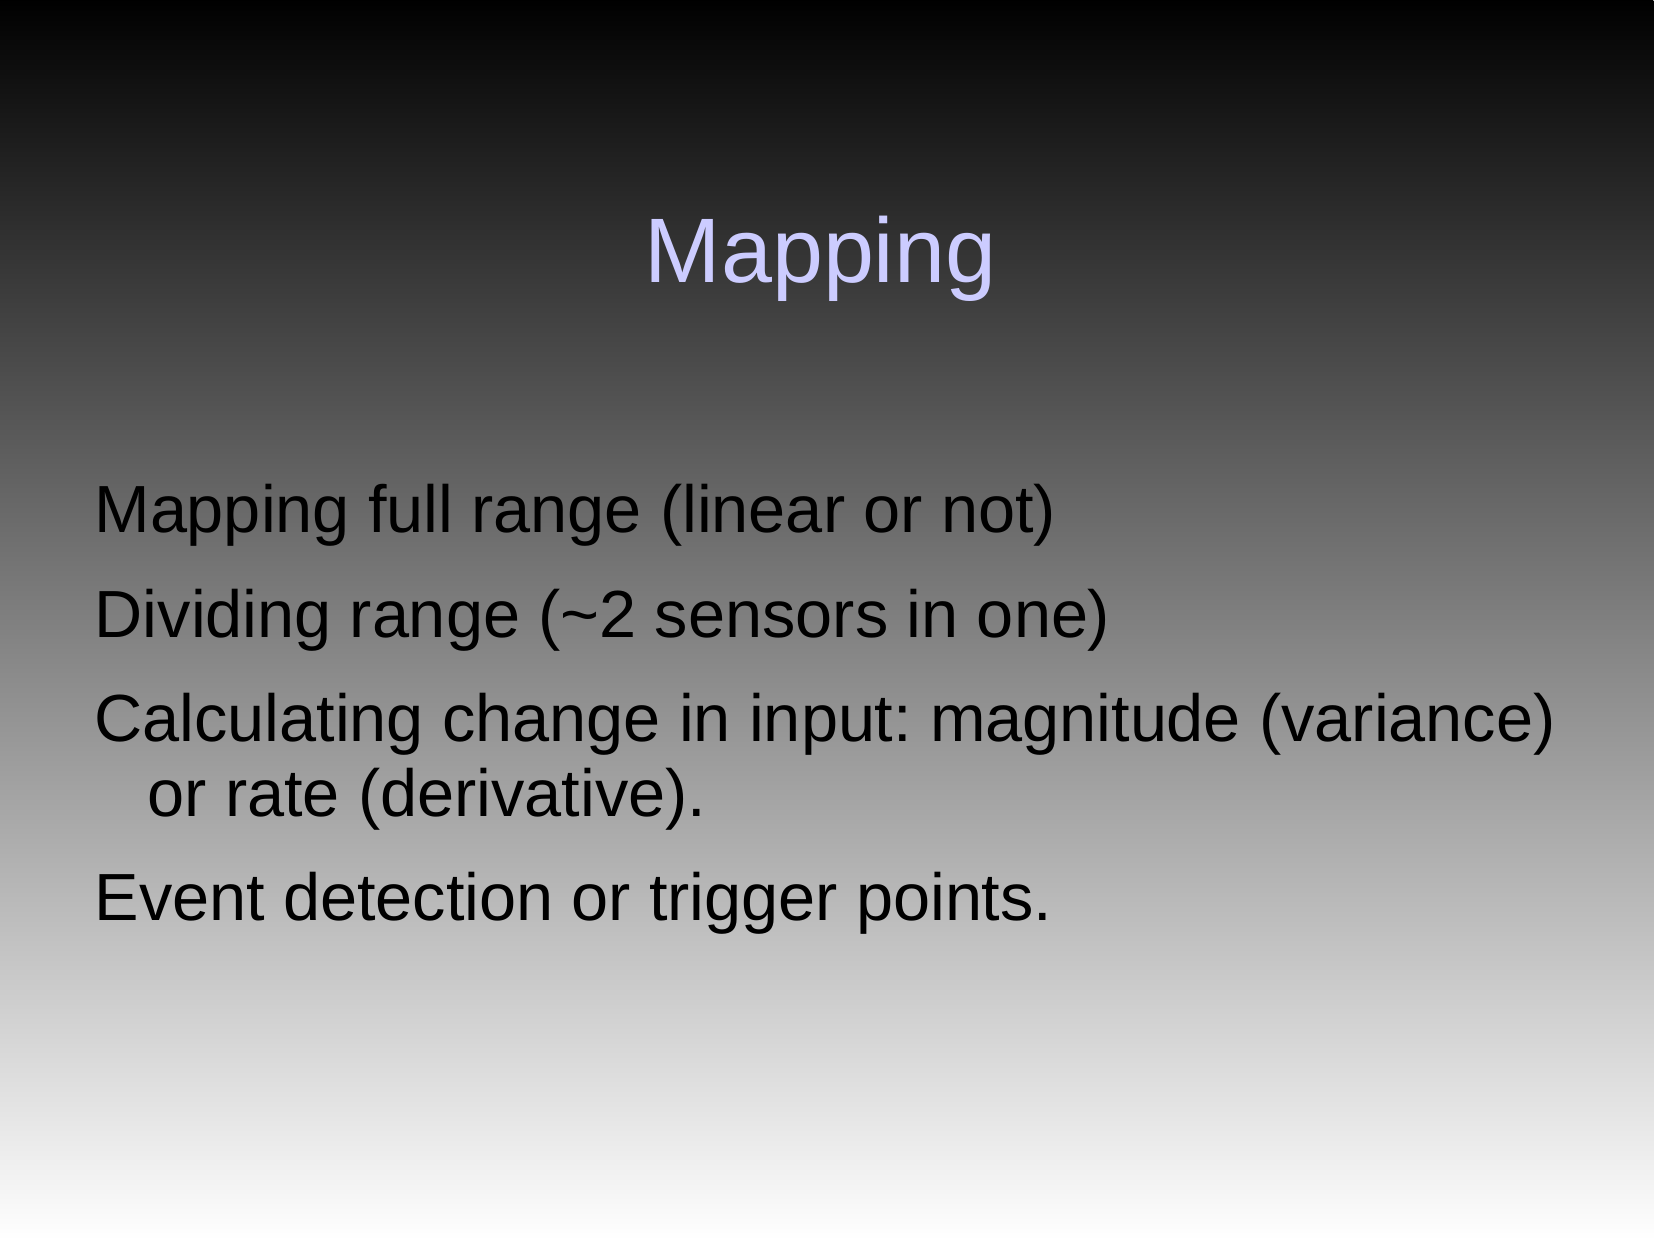

# Mapping
Mapping full range (linear or not)
Dividing range (~2 sensors in one)
Calculating change in input: magnitude (variance) or rate (derivative).
Event detection or trigger points.